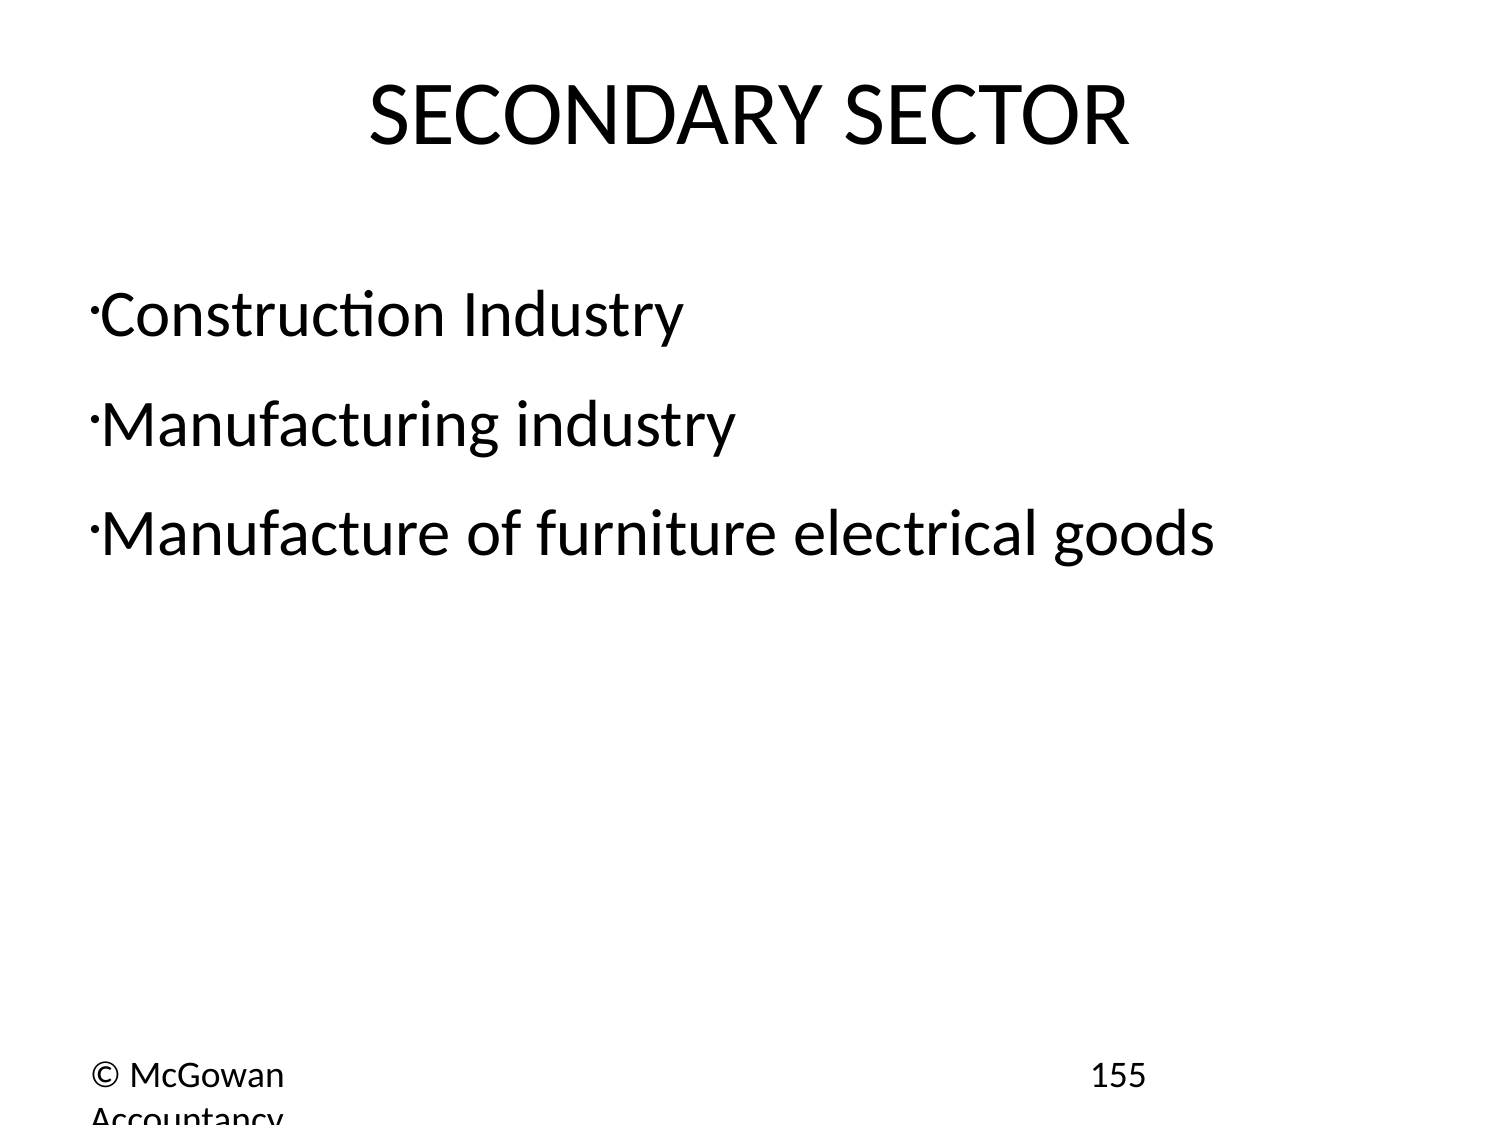

# SECONDARY SECTOR
Construction Industry
Manufacturing industry
Manufacture of furniture electrical goods
© McGowan Accountancy Services
155